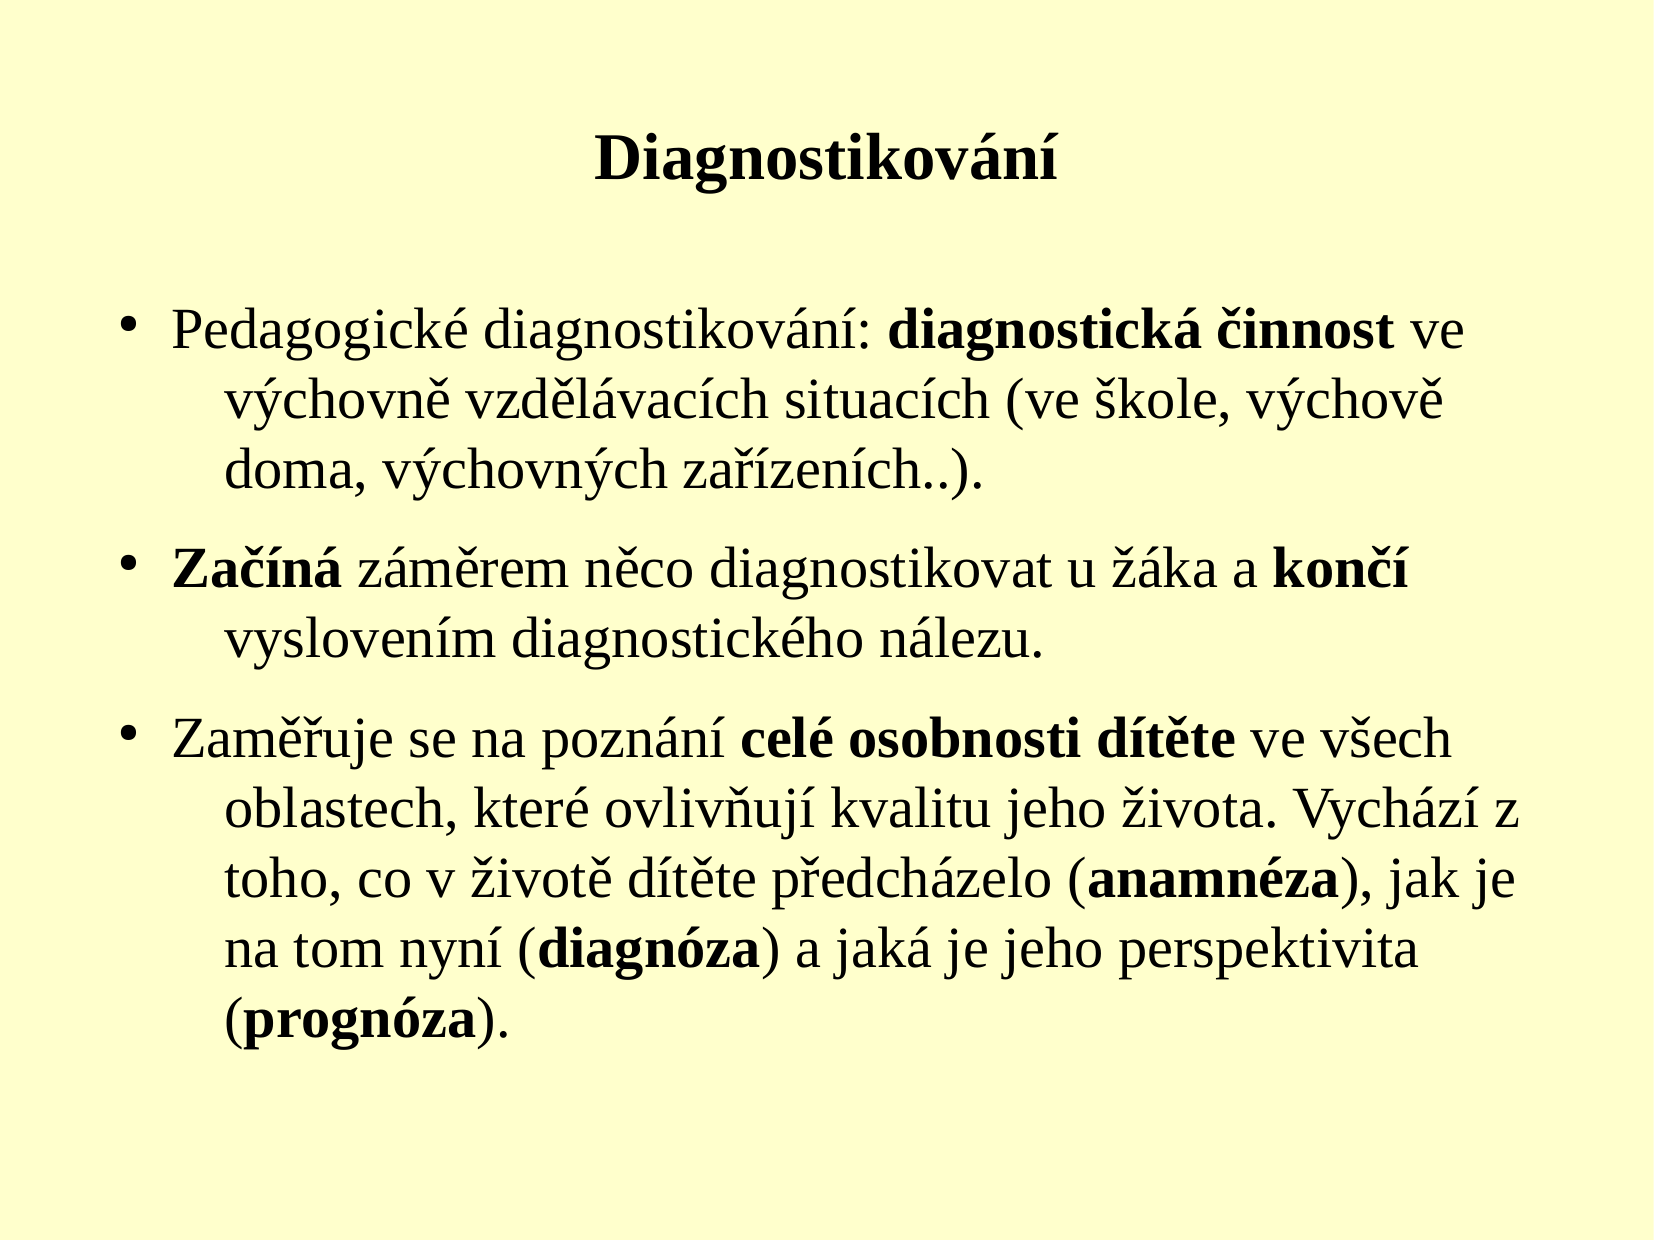

# Diagnostikování
Pedagogické diagnostikování: diagnostická činnost ve výchovně vzdělávacích situacích (ve škole, výchově doma, výchovných zařízeních..).
Začíná záměrem něco diagnostikovat u žáka a končí vyslovením diagnostického nálezu.
Zaměřuje se na poznání celé osobnosti dítěte ve všech oblastech, které ovlivňují kvalitu jeho života. Vychází z toho, co v životě dítěte předcházelo (anamnéza), jak je na tom nyní (diagnóza) a jaká je jeho perspektivita (prognóza).